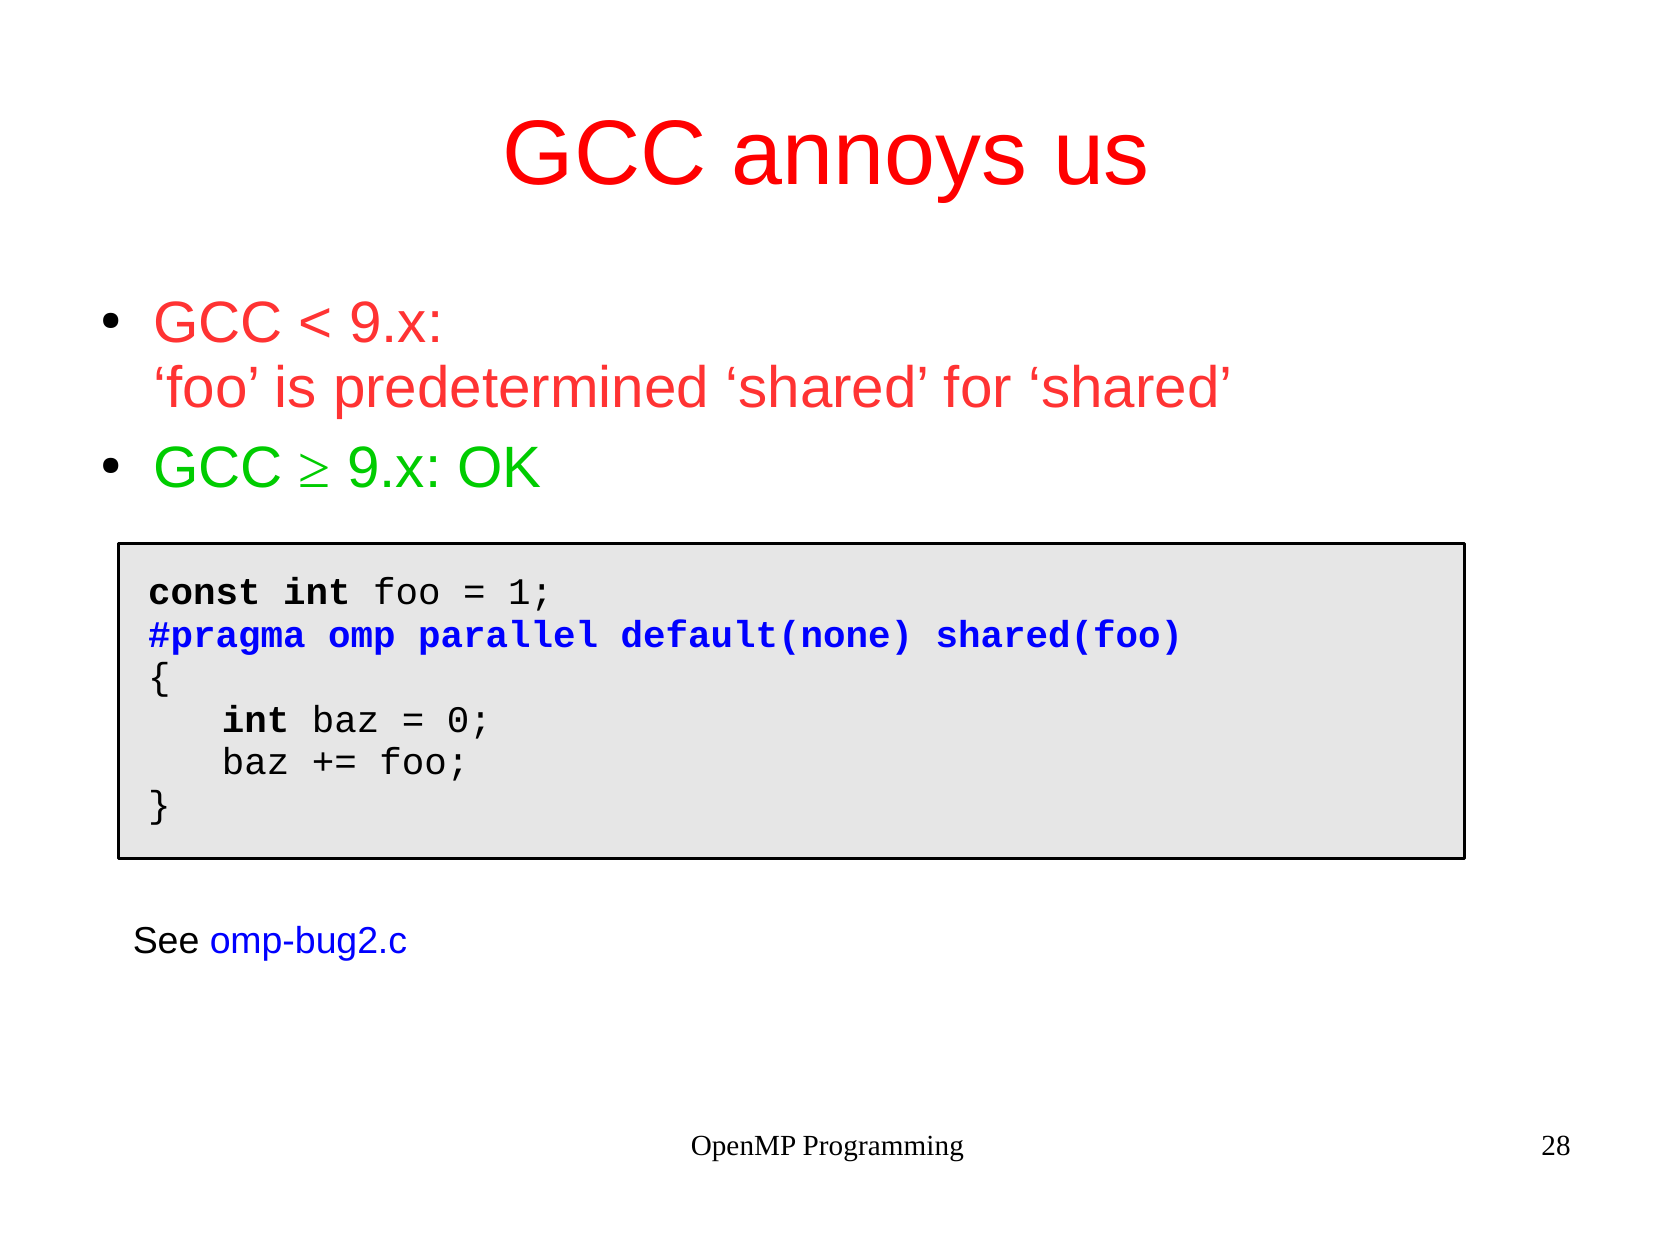

# GCC annoys us
GCC < 9.x:
‘foo’ is predetermined ‘shared’ for ‘shared’
GCC ≥ 9.x: OK
const int foo = 1;
#pragma omp parallel default(none) shared(foo)
{
	int baz = 0;
	baz += foo;
}
See omp-bug2.c
OpenMP Programming
28